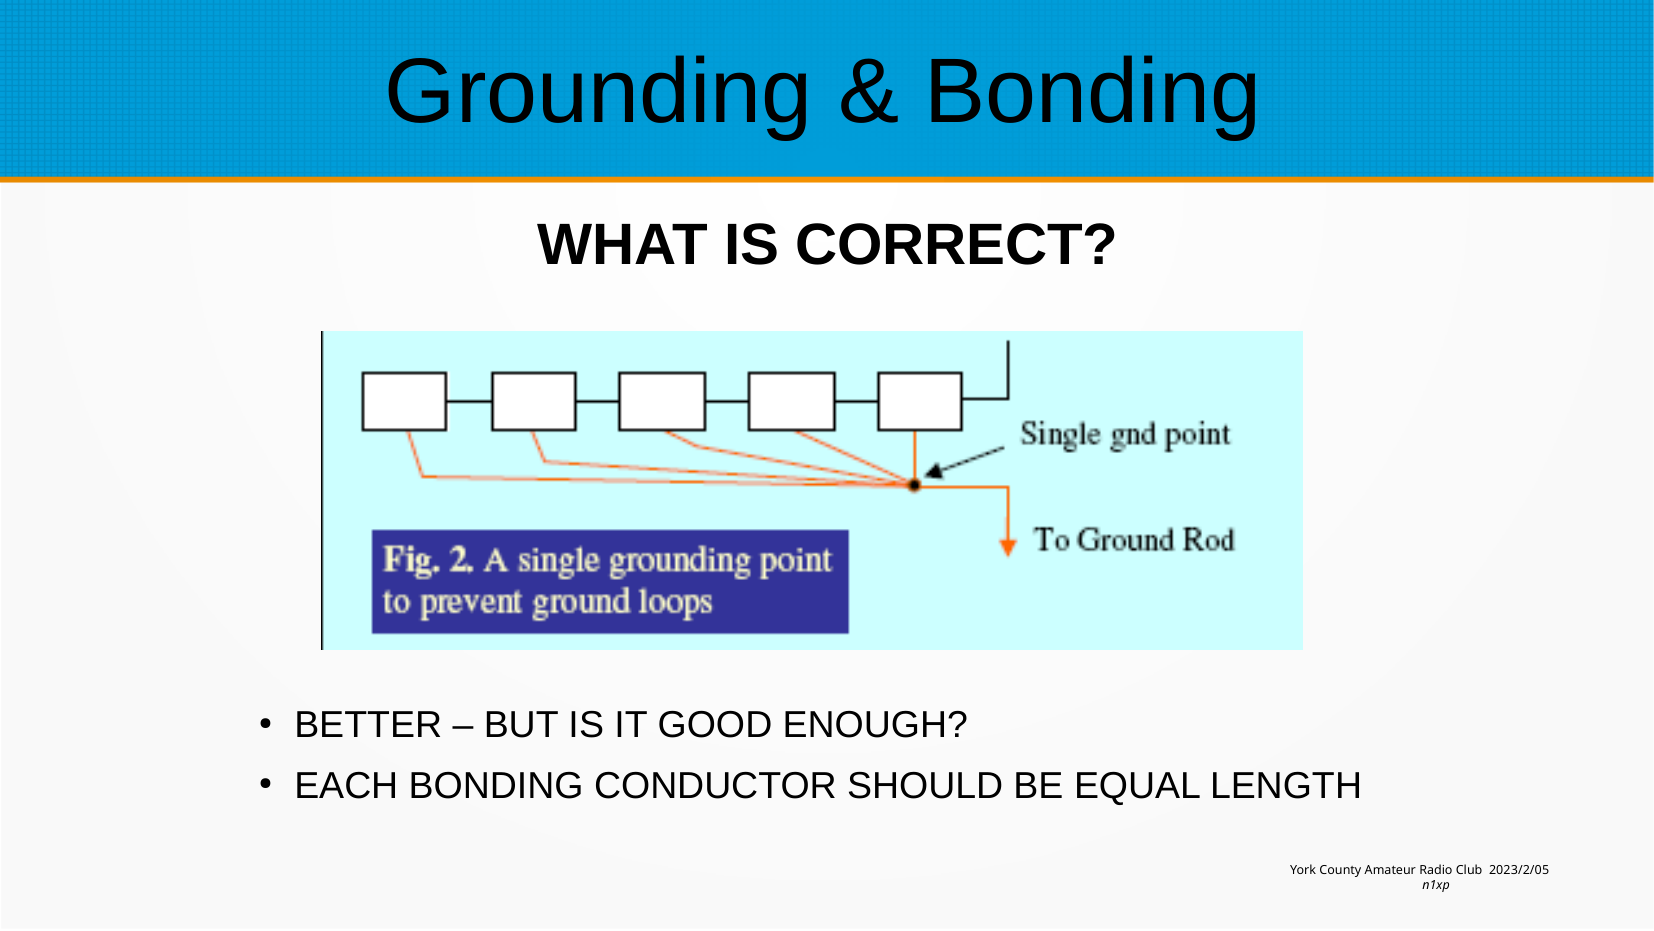

Grounding & Bonding
WHAT IS CORRECT?
BETTER – BUT IS IT GOOD ENOUGH?
EACH BONDING CONDUCTOR SHOULD BE EQUAL LENGTH
York County Amateur Radio Club 2023/2/05
n1xp